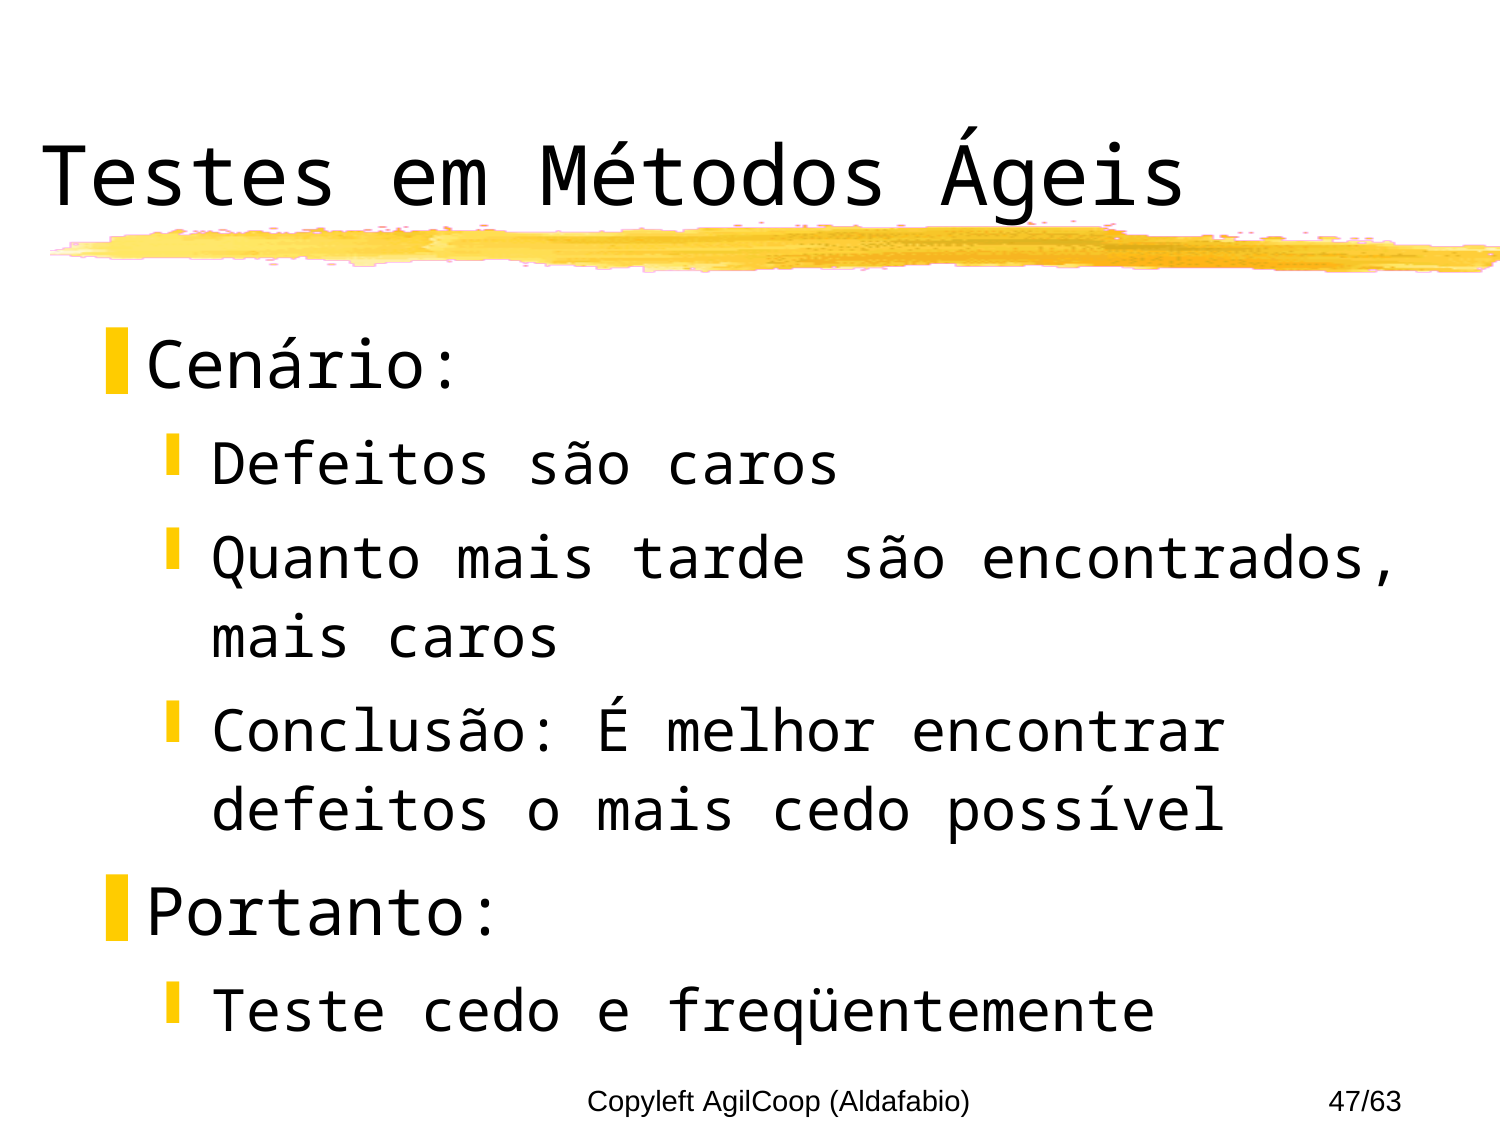

# Testes em Métodos Ágeis
Cenário:
Defeitos são caros
Quanto mais tarde são encontrados, mais caros
Conclusão: É melhor encontrar defeitos o mais cedo possível
Portanto:
Teste cedo e freqüentemente
47